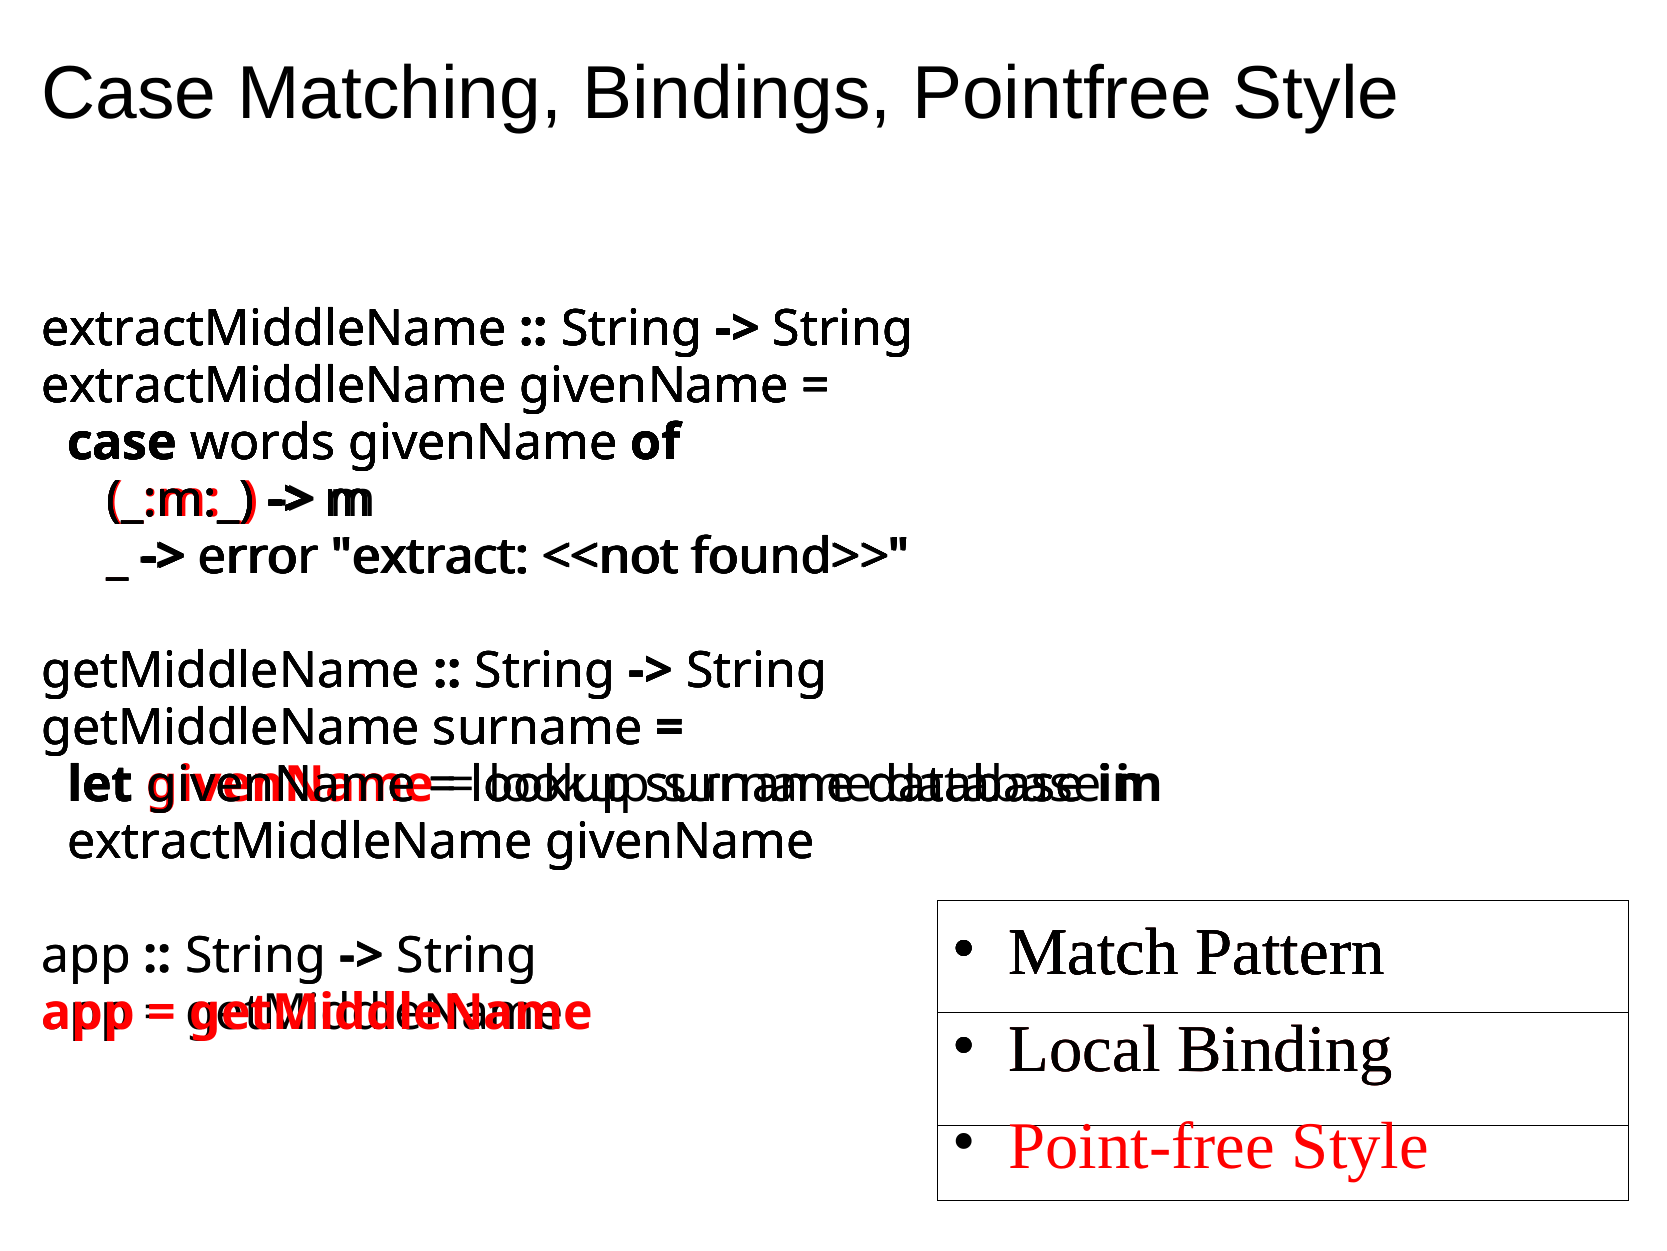

# Case Matching, Bindings, Pointfree Style
extractMiddleName :: String -> String
extractMiddleName givenName =
  case words givenName of
     (_:m:_) -> m
     _ -> error "extract: <<not found>>"
getMiddleName :: String -> String
getMiddleName surname =
  let givenName = lookup surname database in
  extractMiddleName givenName
app :: String -> String
app = getMiddleName
extractMiddleName :: String -> String
extractMiddleName givenName =
  case words givenName of
     (_:m:_) -> m
     _ -> error "extract: <<not found>>"
extractMiddleName :: String -> String
extractMiddleName givenName =
  case words givenName of
     (_:m:_) -> m
     _ -> error "extract: <<not found>>"
Match Pattern
extractMiddleName :: String -> String
extractMiddleName givenName =
  case words givenName of
     (_:m:_) -> m
     _ -> error "extract: <<not found>>"
getMiddleName :: String -> String
getMiddleName surname =
  let givenName = lookup surname database in
  extractMiddleName givenName
Match Pattern
Local Binding
extractMiddleName :: String -> String
extractMiddleName givenName =
  case words givenName of
     (_:m:_) -> m
     _ -> error "extract: <<not found>>"
getMiddleName :: String -> String
getMiddleName surname =
  let givenName = lookup surname database in
  extractMiddleName givenName
Match Pattern
extractMiddleName :: String -> String
extractMiddleName givenName =
  case words givenName of
     (_:m:_) -> m
     _ -> error "extract: <<not found>>"
getMiddleName :: String -> String
getMiddleName surname =
  let givenName = lookup surname database in
  extractMiddleName givenName
app :: String -> String
app = getMiddleName
Match Pattern
Local Binding
Point-free Style
Match Pattern
Local Binding